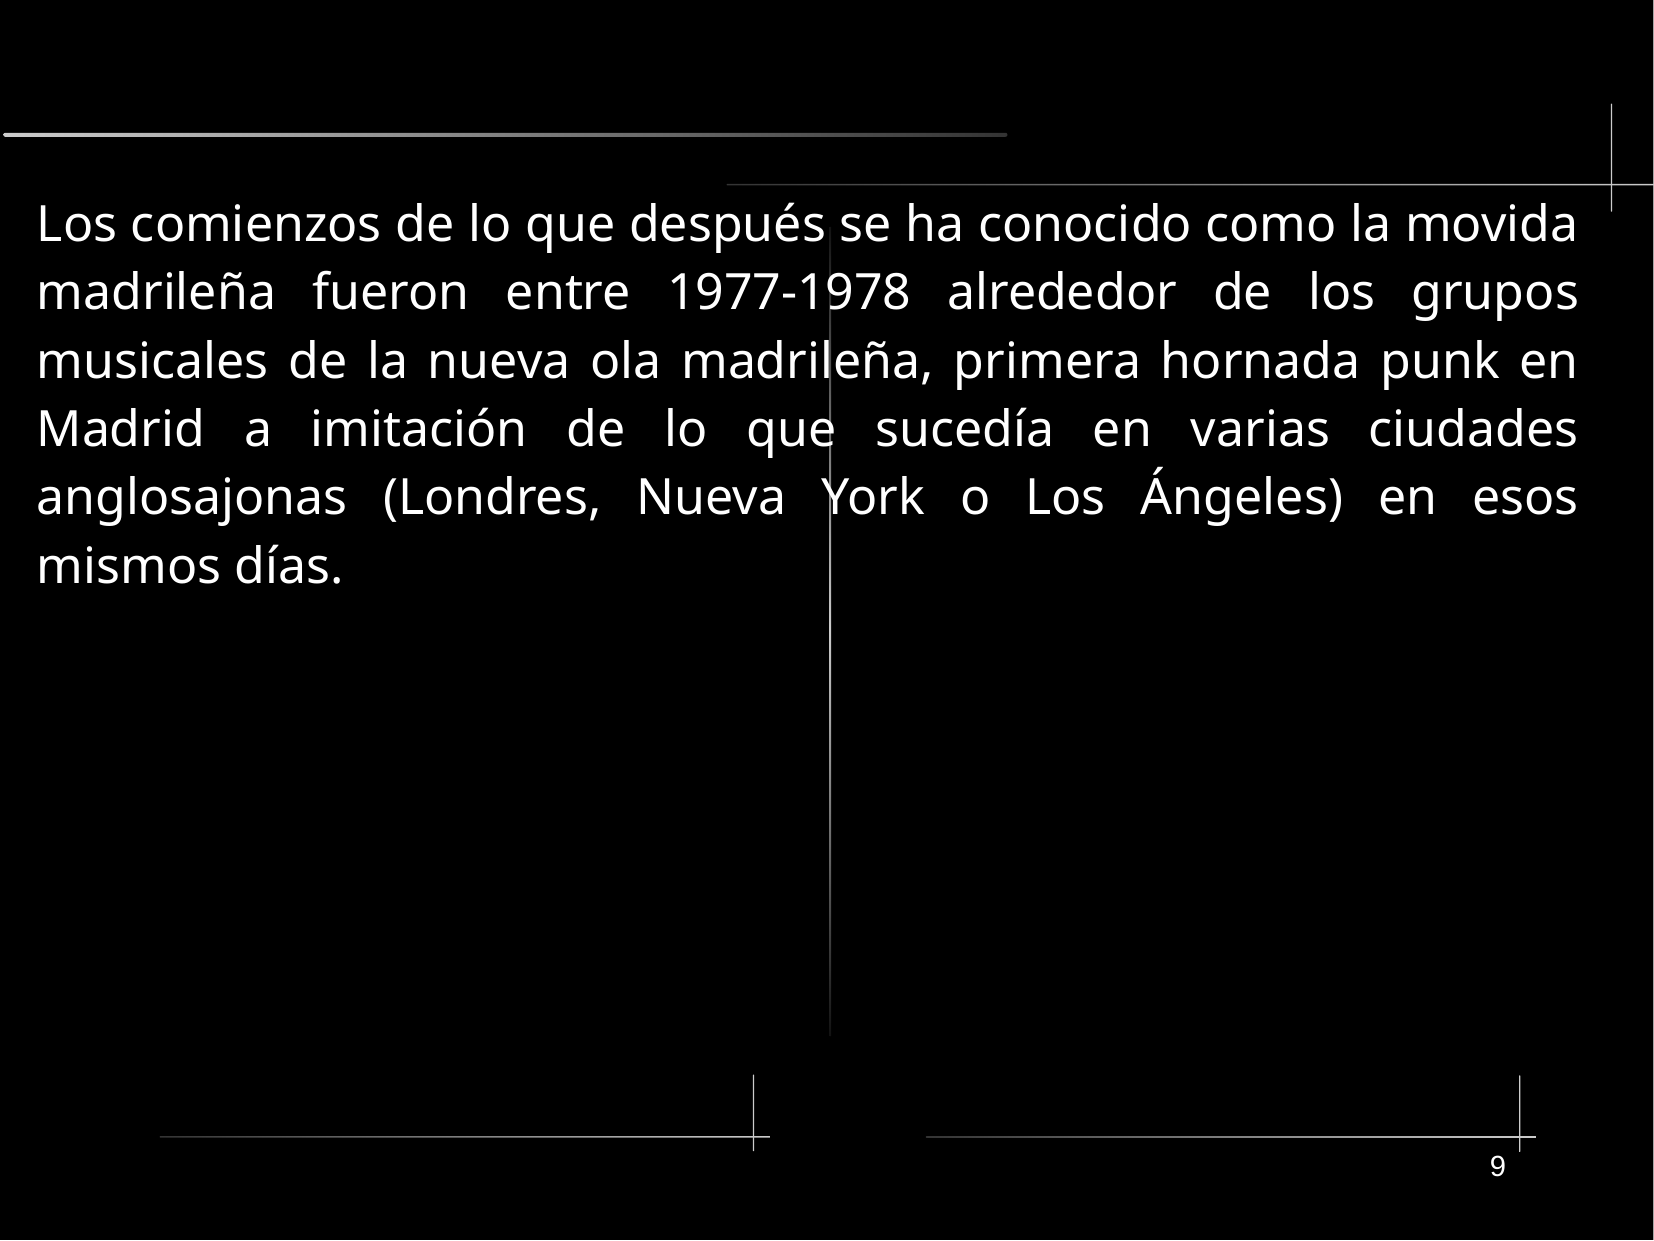

Los comienzos de lo que después se ha conocido como la movida madrileña fueron entre 1977-1978 alrededor de los grupos musicales de la nueva ola madrileña, primera hornada punk en Madrid a imitación de lo que sucedía en varias ciudades anglosajonas (Londres, Nueva York o Los Ángeles) en esos mismos días.
9